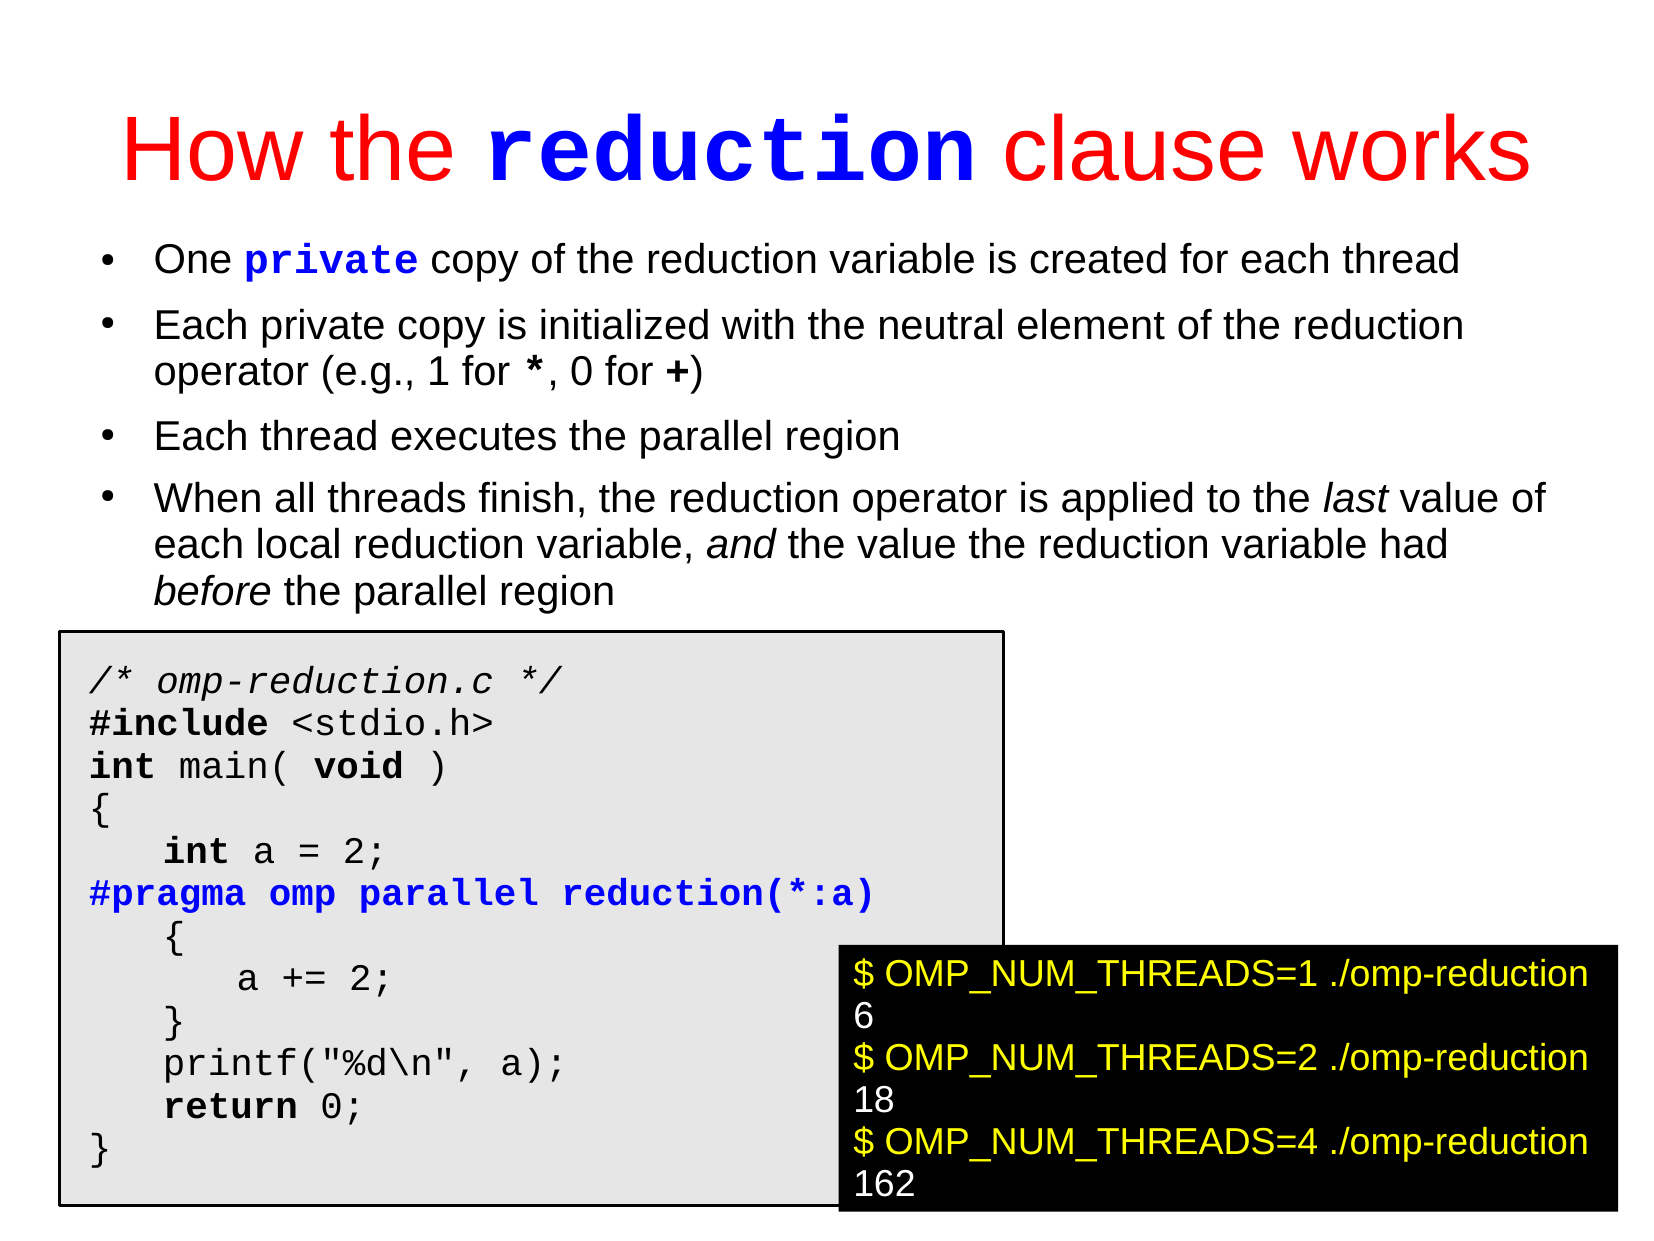

# How the reduction clause works
One private copy of the reduction variable is created for each thread
Each private copy is initialized with the neutral element of the reduction operator (e.g., 1 for *, 0 for +)
Each thread executes the parallel region
When all threads finish, the reduction operator is applied to the last value of each local reduction variable, and the value the reduction variable had before the parallel region
/* omp-reduction.c */
#include <stdio.h>
int main( void )
{
	int a = 2;
#pragma omp parallel reduction(*:a)
	{
		a += 2;
	}
	printf("%d\n", a);
	return 0;
}
$ OMP_NUM_THREADS=1 ./omp-reduction
6
$ OMP_NUM_THREADS=2 ./omp-reduction
18
$ OMP_NUM_THREADS=4 ./omp-reduction
162
OpenMP Programming
27